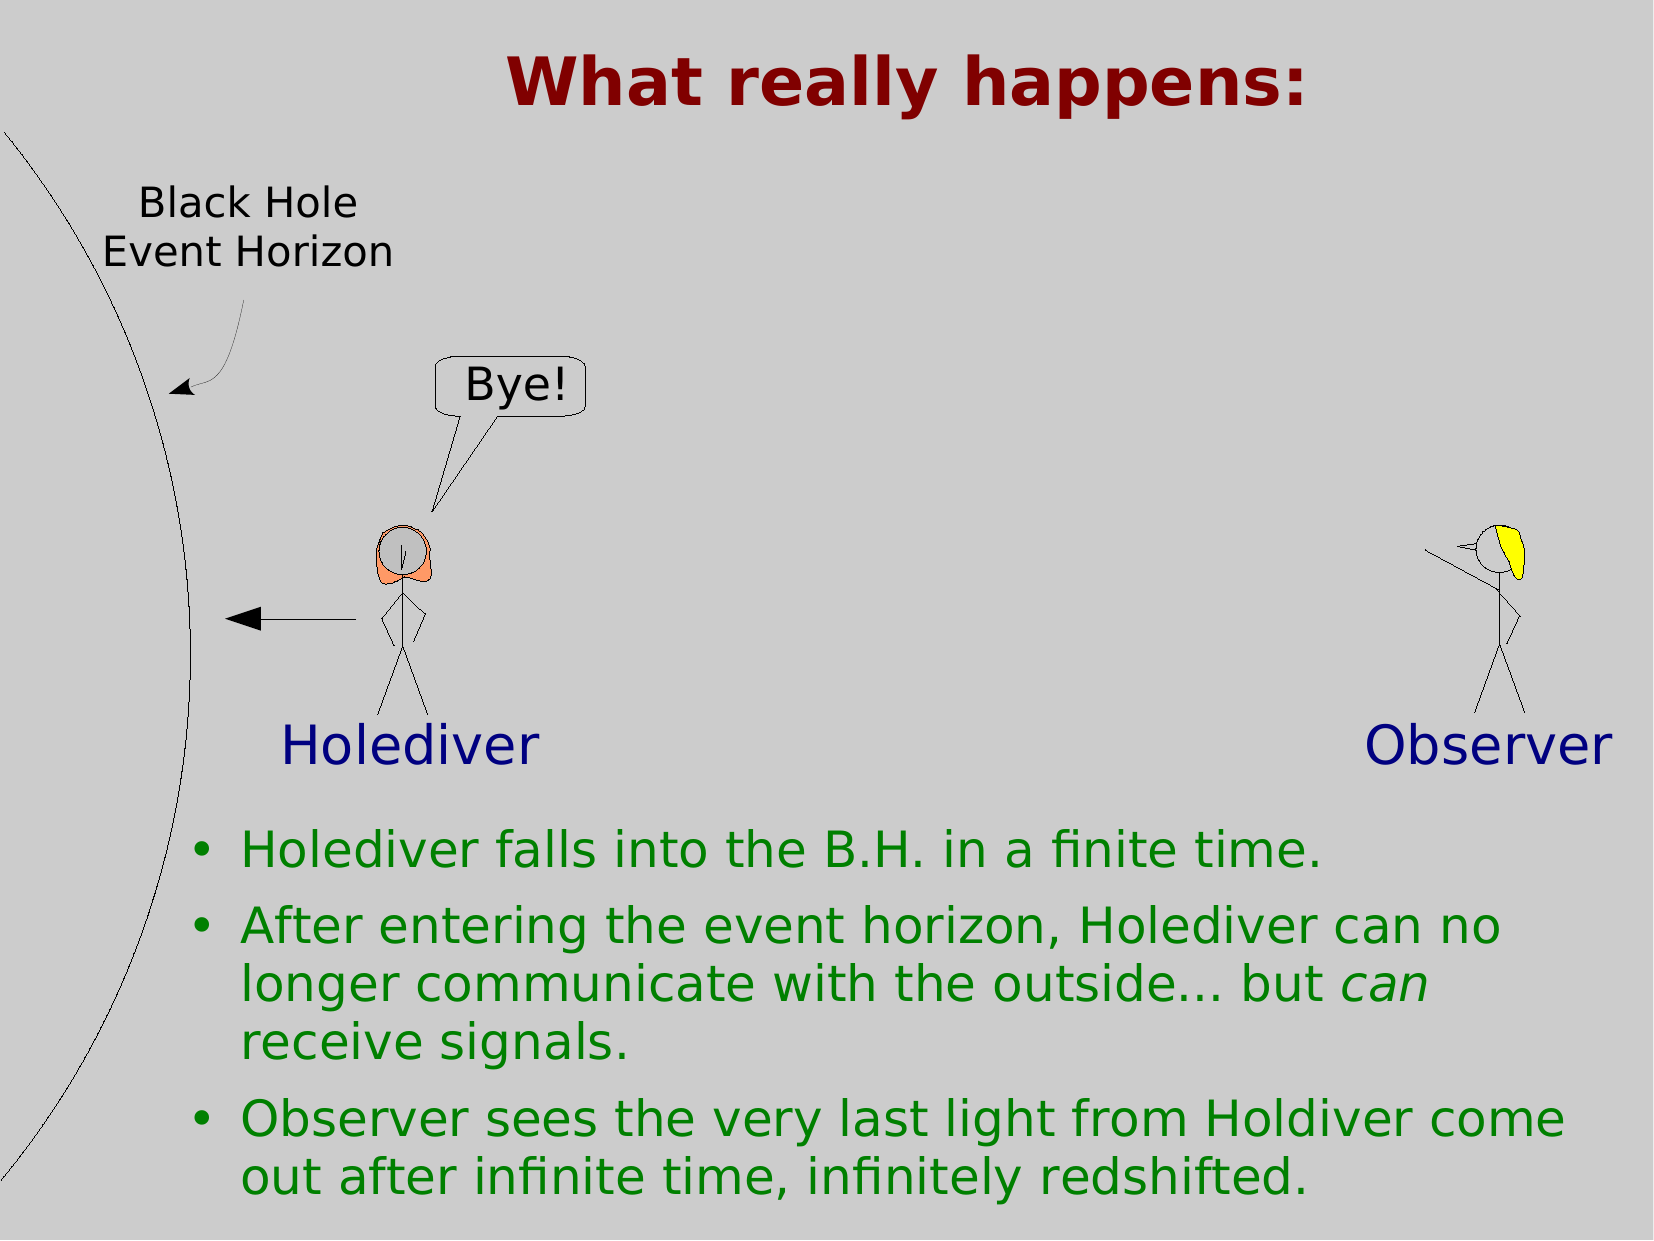

What really happens:
Black Hole
Event Horizon
Bye!
Holediver
Observer
•	Holediver falls into the B.H. in a finite time.
•	After entering the event horizon, Holediver can no longer communicate with the outside... but can receive signals.
•	Observer sees the very last light from Holdiver come out after infinite time, infinitely redshifted.